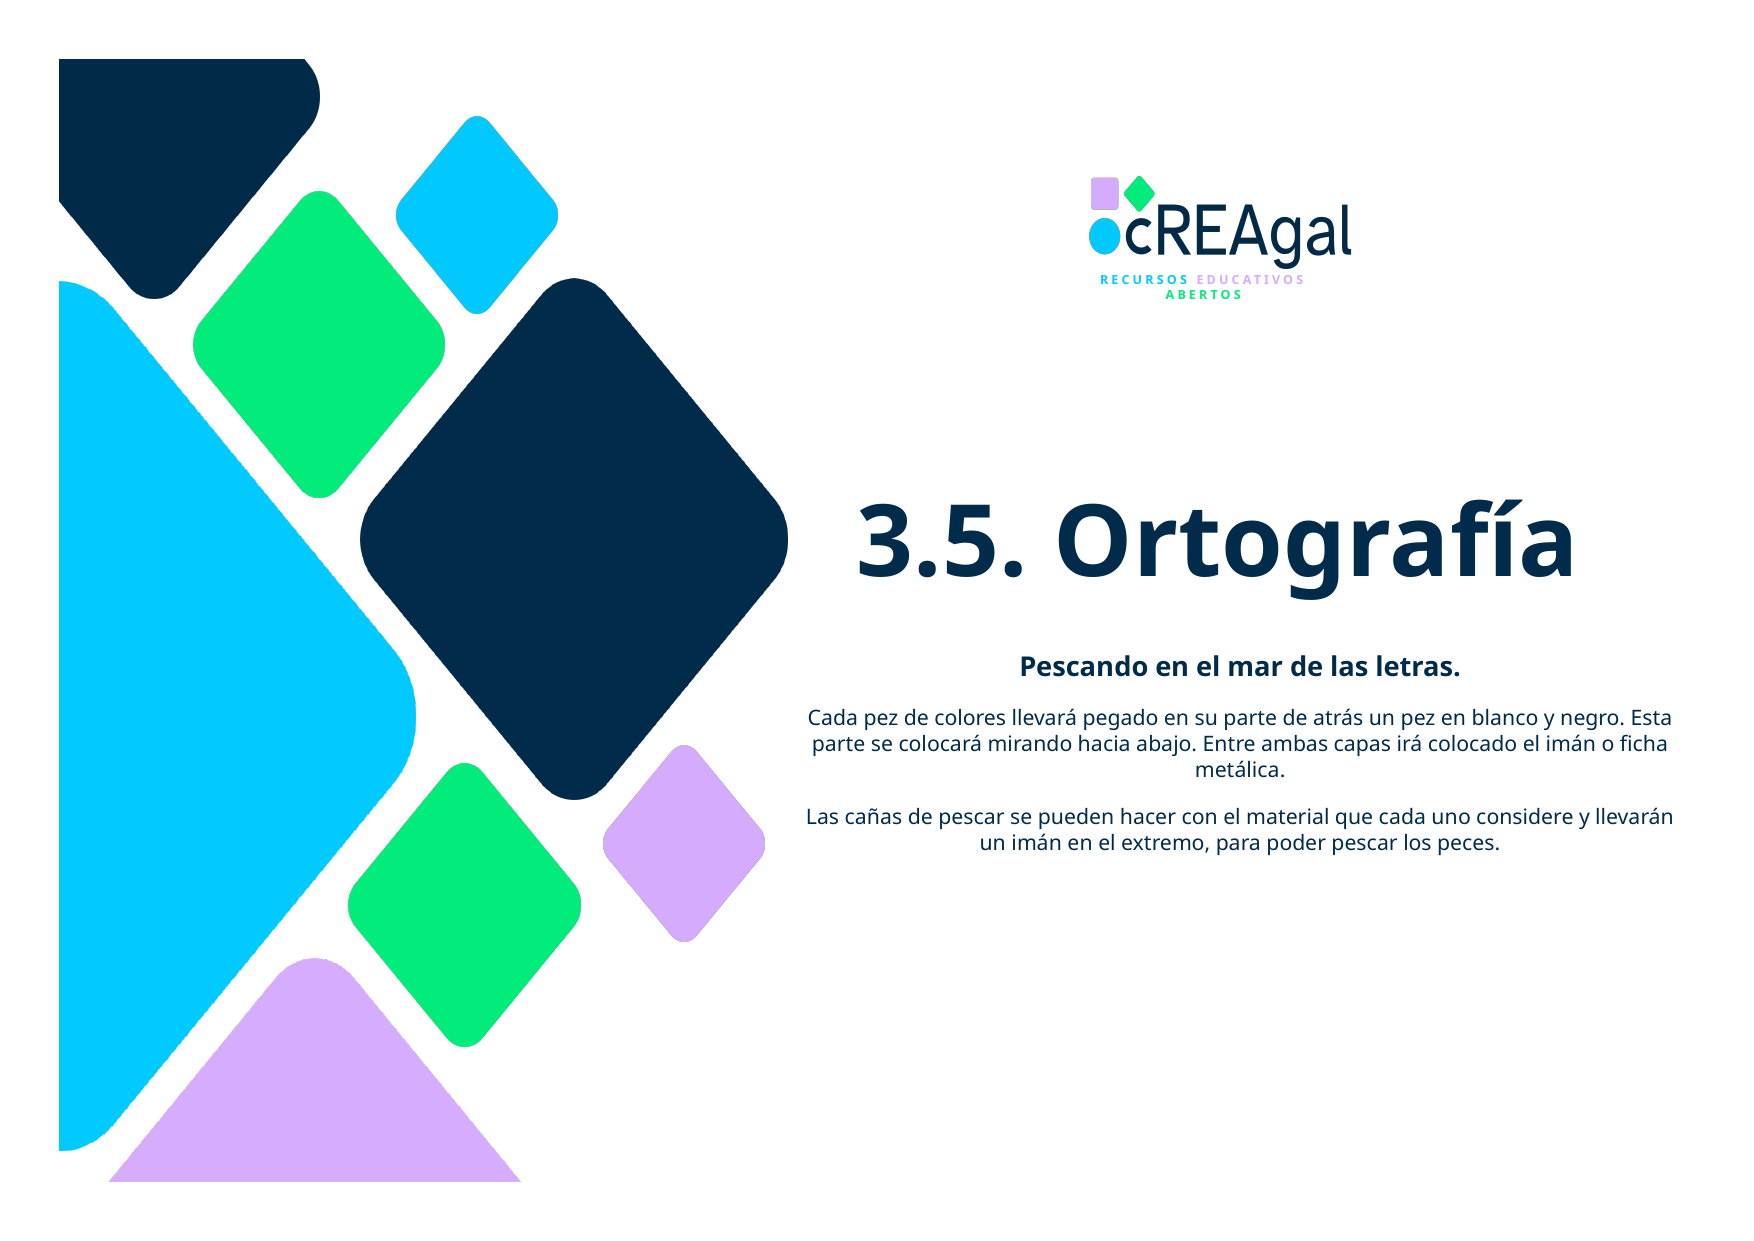

# 3.5. Ortografía
Pescando en el mar de las letras.
Cada pez de colores llevará pegado en su parte de atrás un pez en blanco y negro. Esta parte se colocará mirando hacia abajo. Entre ambas capas irá colocado el imán o ficha metálica.
Las cañas de pescar se pueden hacer con el material que cada uno considere y llevarán un imán en el extremo, para poder pescar los peces.